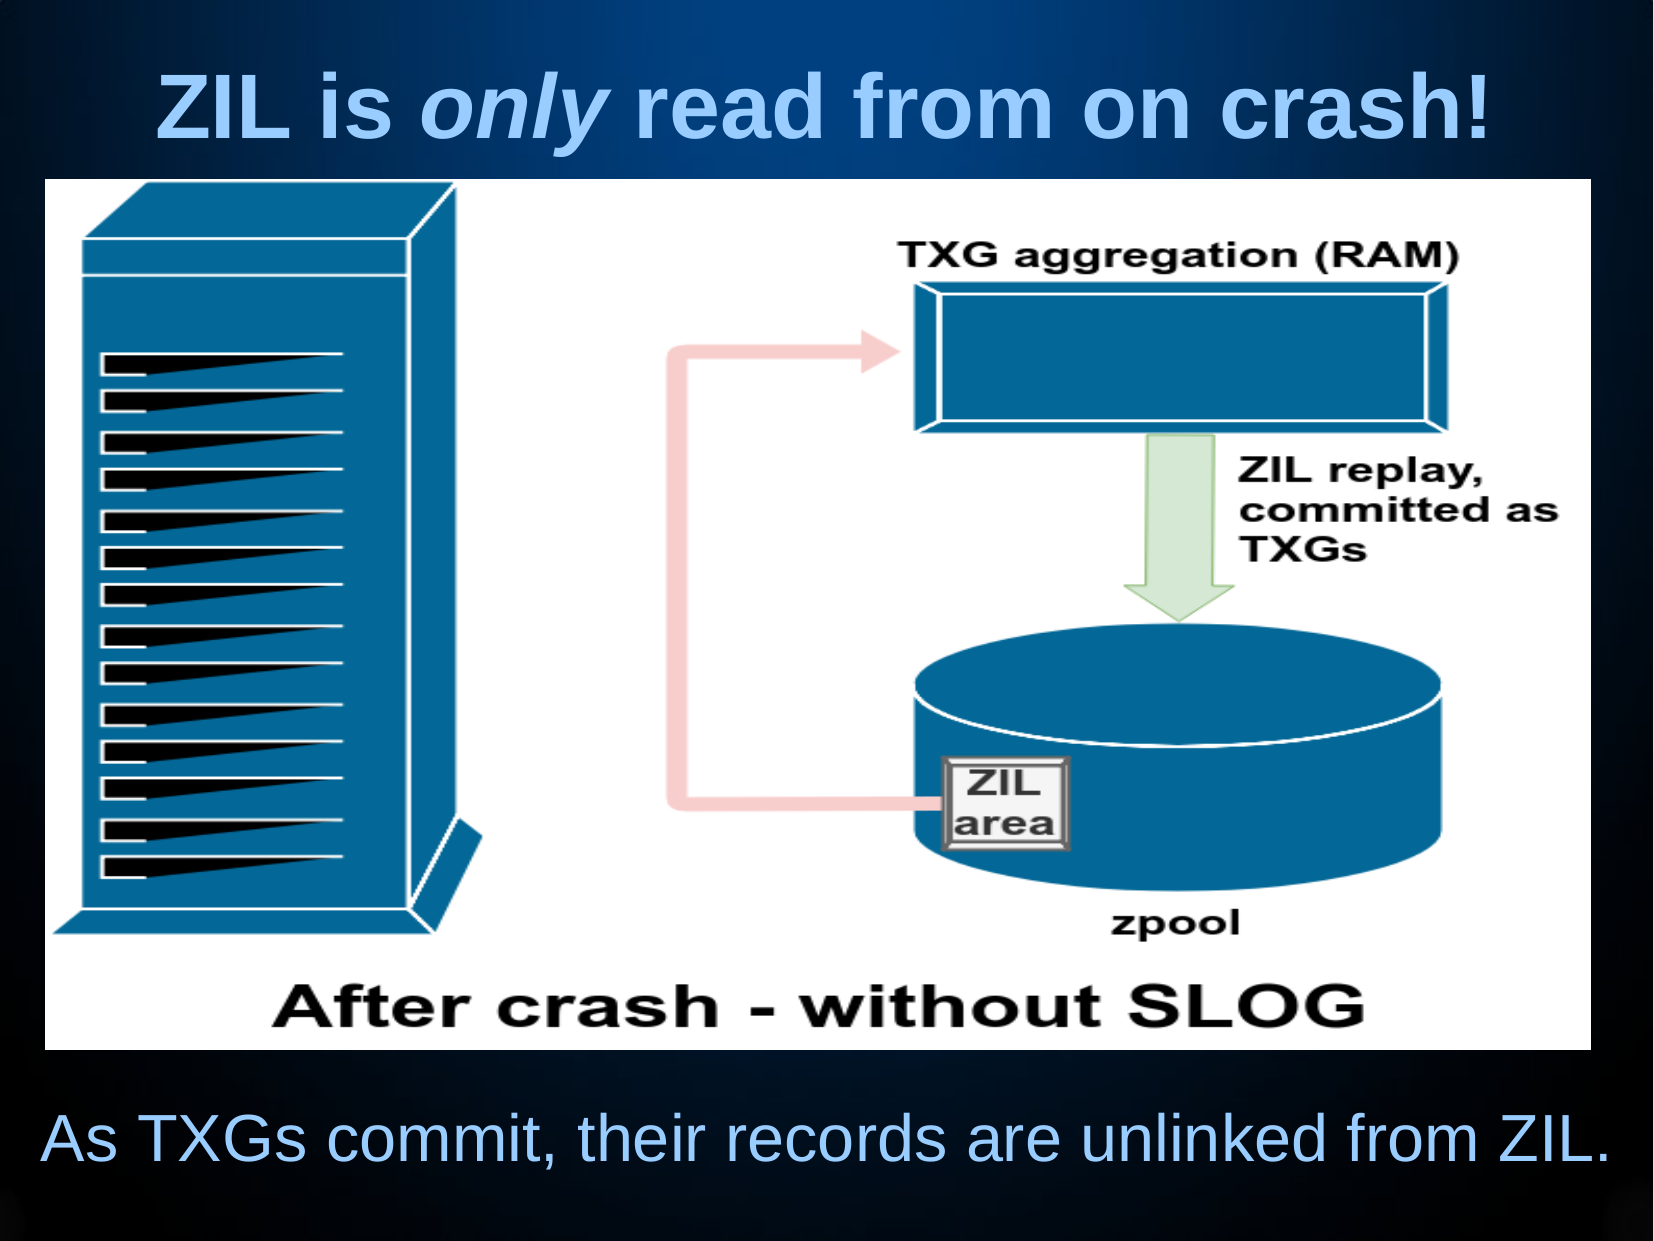

# ZIL is only read from on crash!
As TXGs commit, their records are unlinked from ZIL.